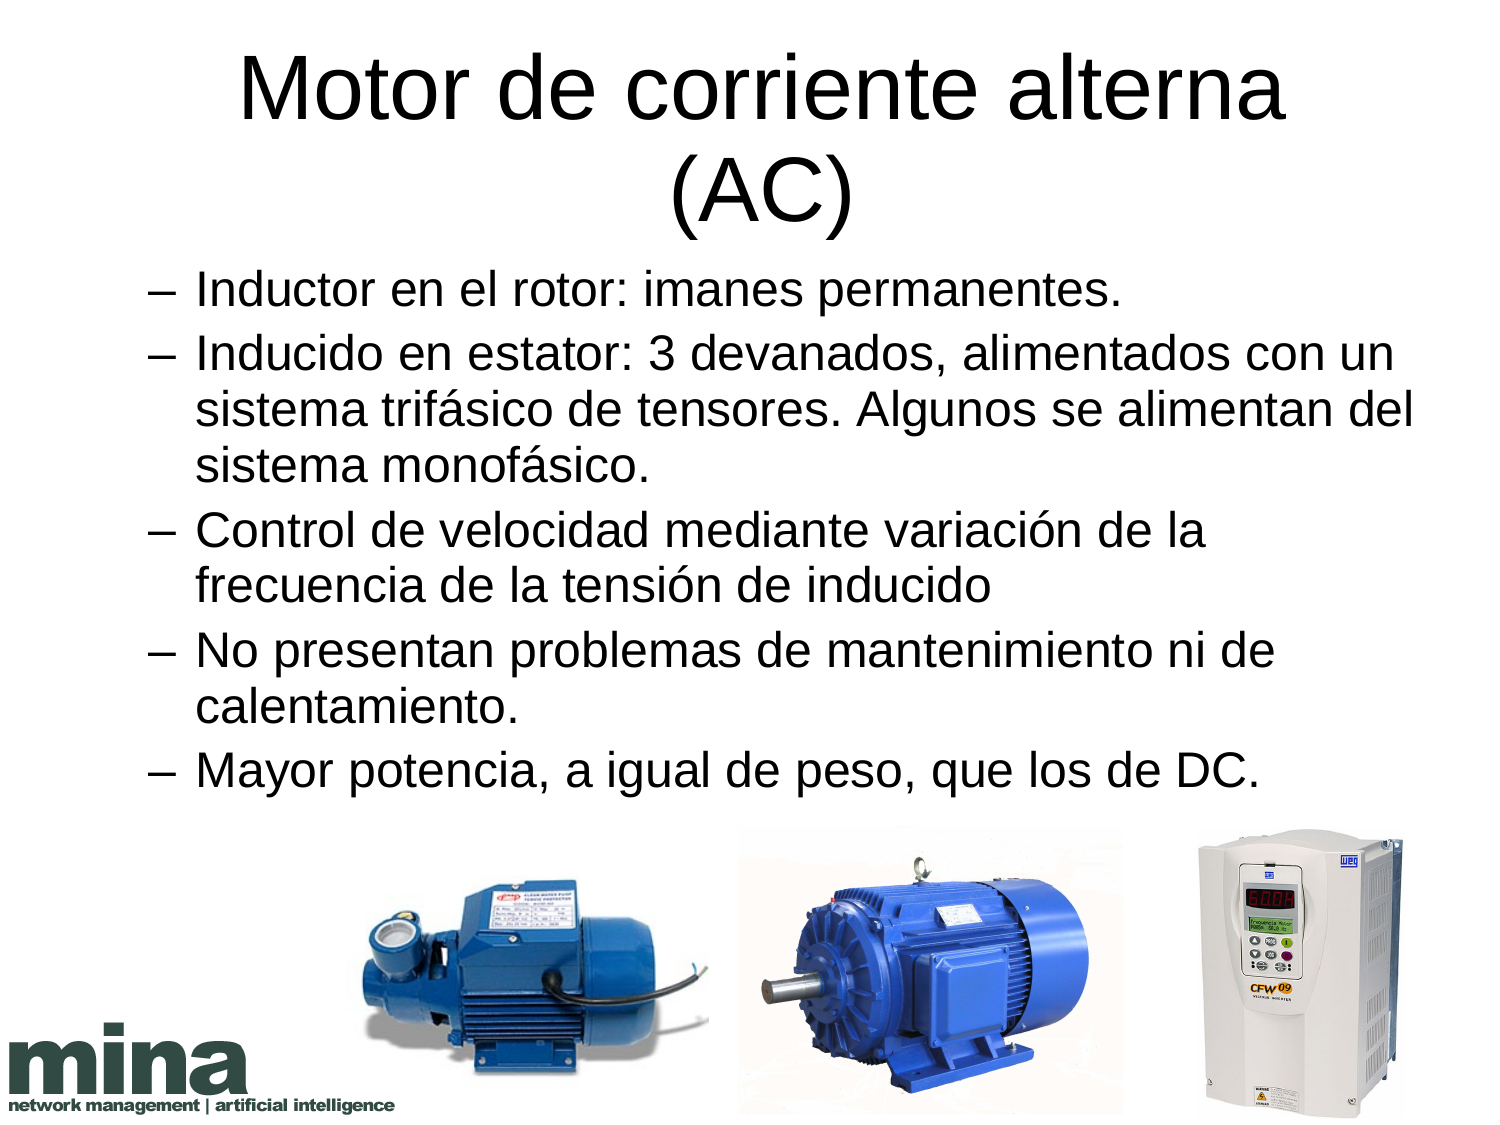

# Motor de corriente alterna (AC)
Inductor en el rotor: imanes permanentes.
Inducido en estator: 3 devanados, alimentados con un sistema trifásico de tensores. Algunos se alimentan del sistema monofásico.
Control de velocidad mediante variación de la frecuencia de la tensión de inducido
No presentan problemas de mantenimiento ni de calentamiento.
Mayor potencia, a igual de peso, que los de DC.